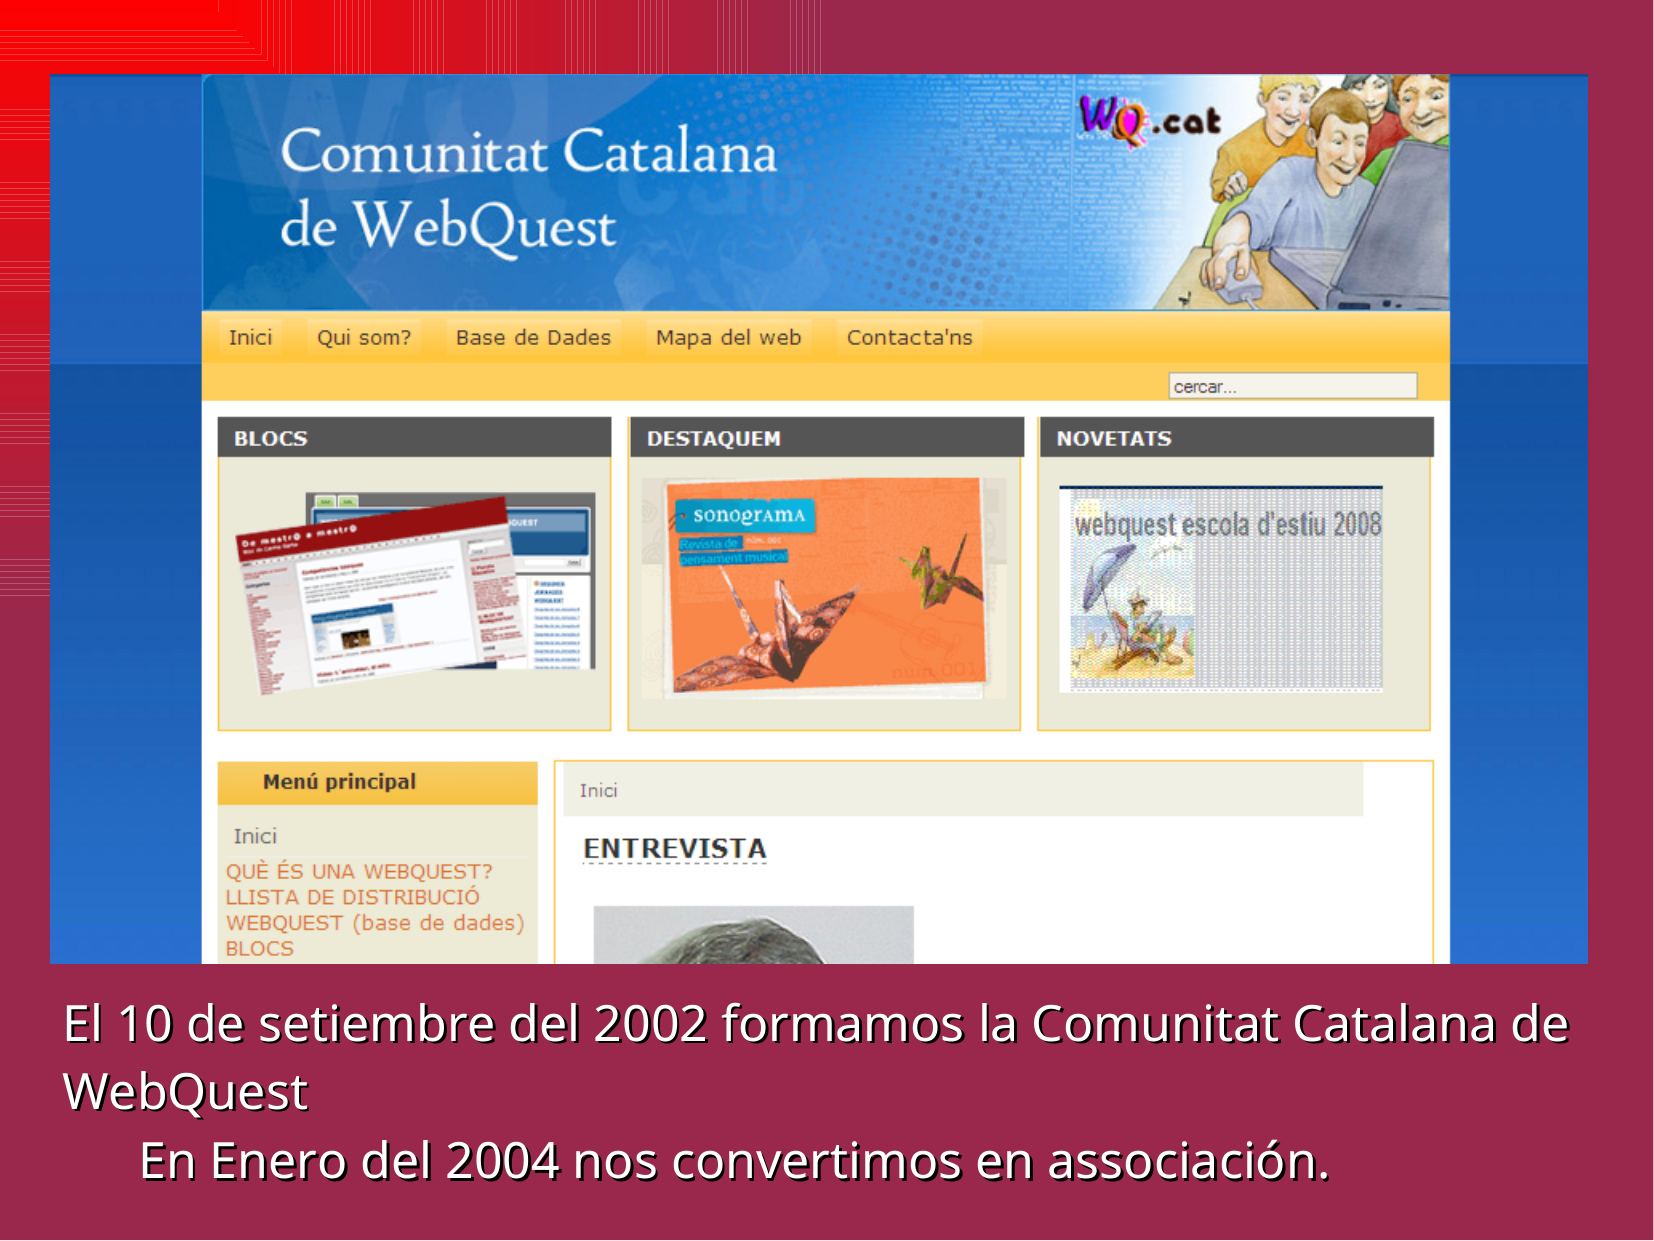

El 10 de setiembre del 2002 formamos la Comunitat Catalana de WebQuest
En Enero del 2004 nos convertimos en associación.